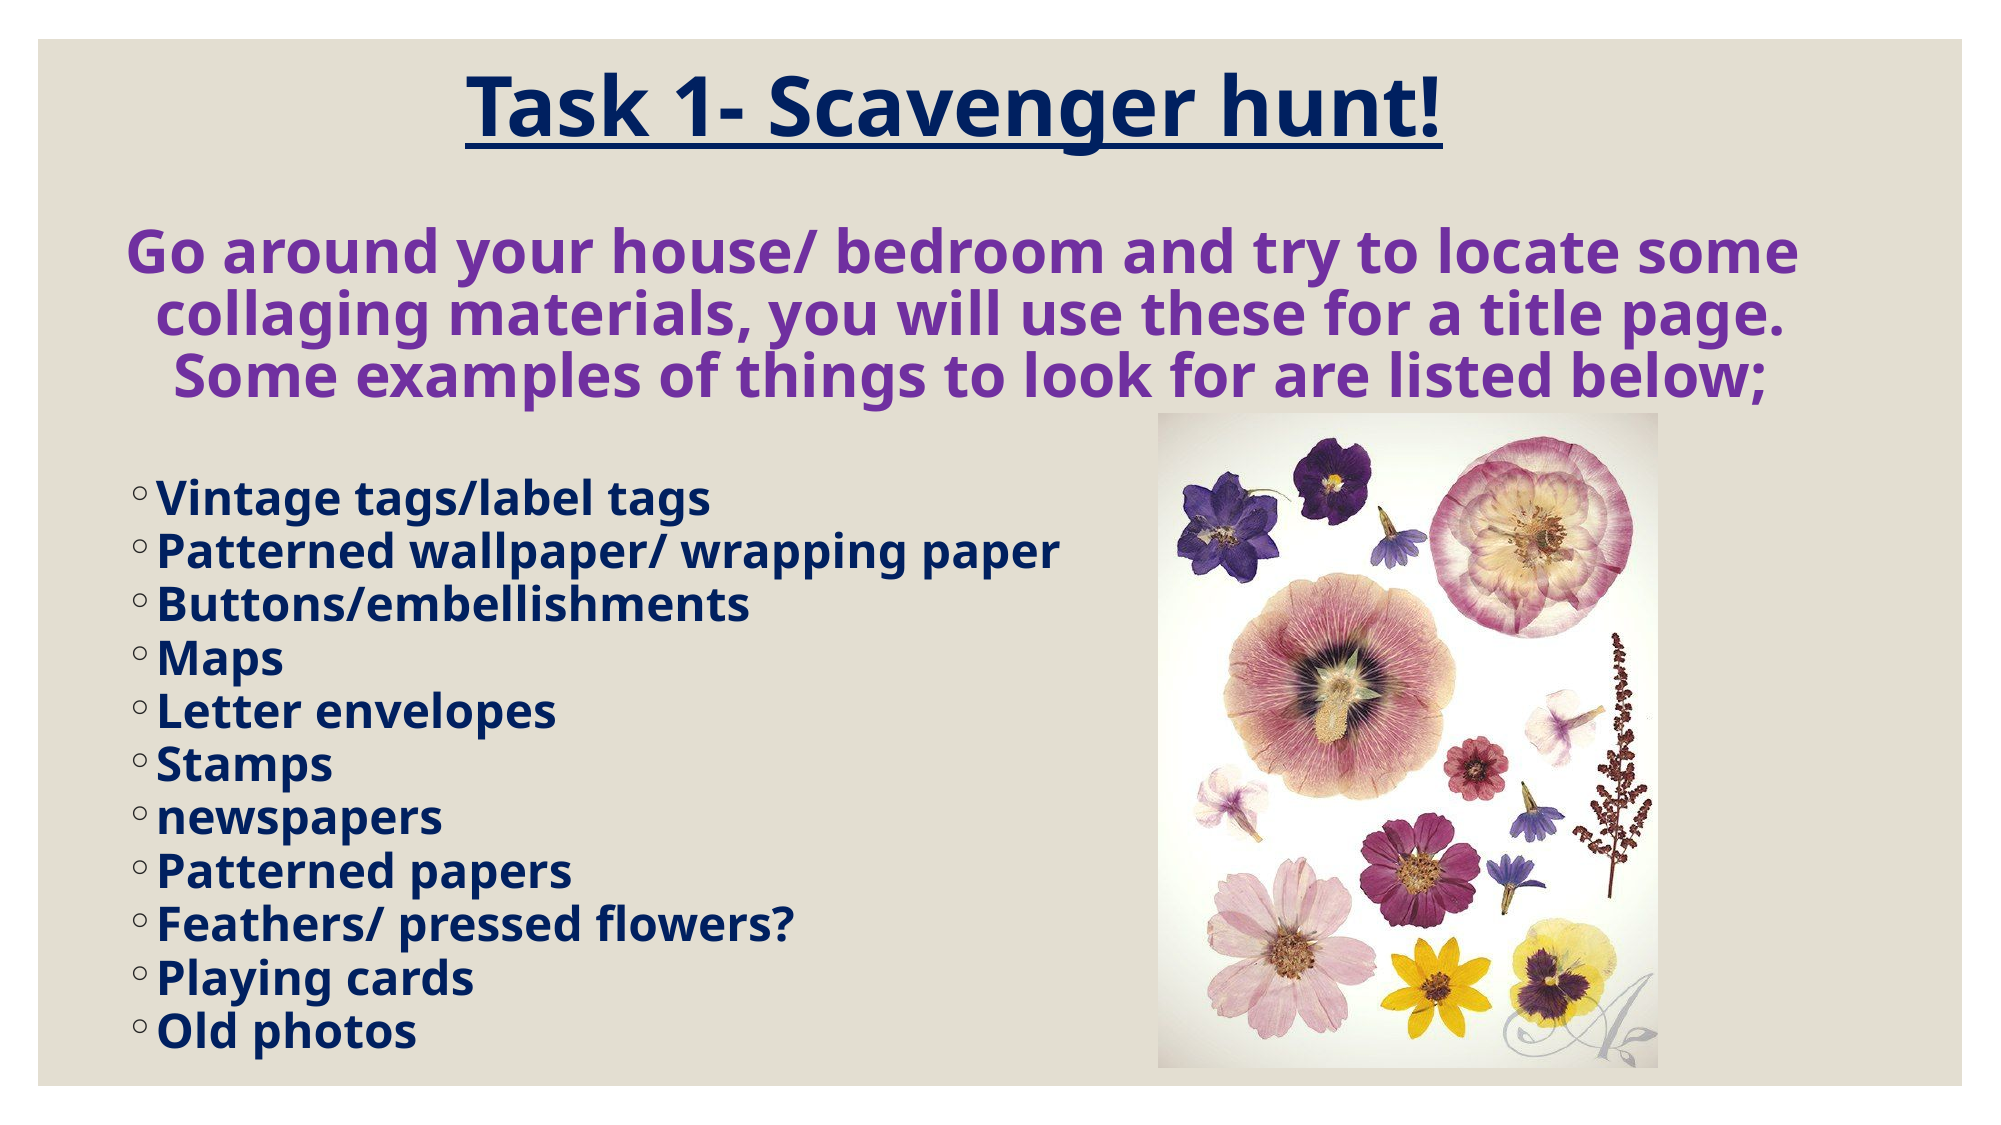

# Task 1- Scavenger hunt!
Go around your house/ bedroom and try to locate some
 collaging materials, you will use these for a title page.
 Some examples of things to look for are listed below;
Vintage tags/label tags
Patterned wallpaper/ wrapping paper
Buttons/embellishments
Maps
Letter envelopes
Stamps
newspapers
Patterned papers
Feathers/ pressed flowers?
Playing cards
Old photos